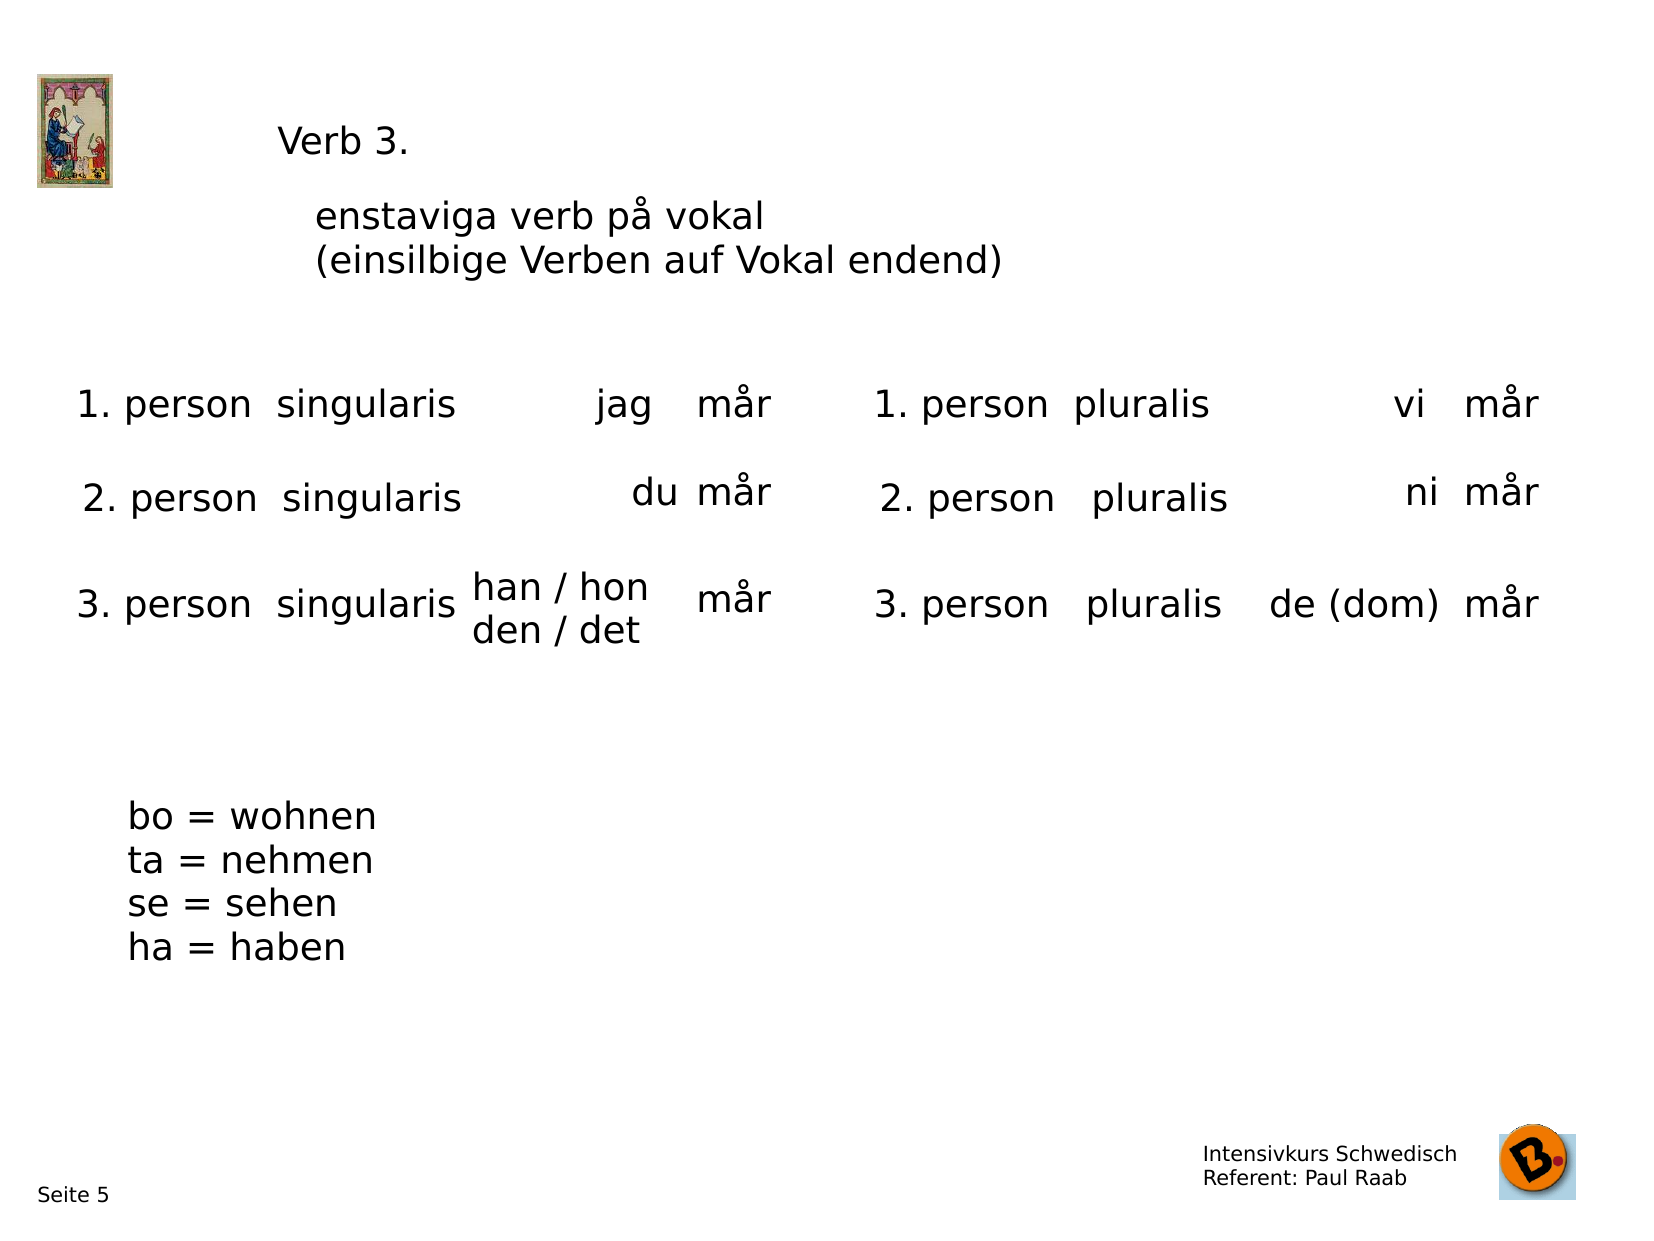

Verb 3.
enstaviga verb på vokal
(einsilbige Verben auf Vokal endend)
1. person singularis
jag
mår
mår
1. person pluralis
vi
du
mår
mår
ni
2. person singularis
2. person pluralis
han / hon
den / det
mår
3. person singularis
mår
3. person pluralis
de (dom)
bo = wohnen
ta = nehmen
se = sehen
ha = haben